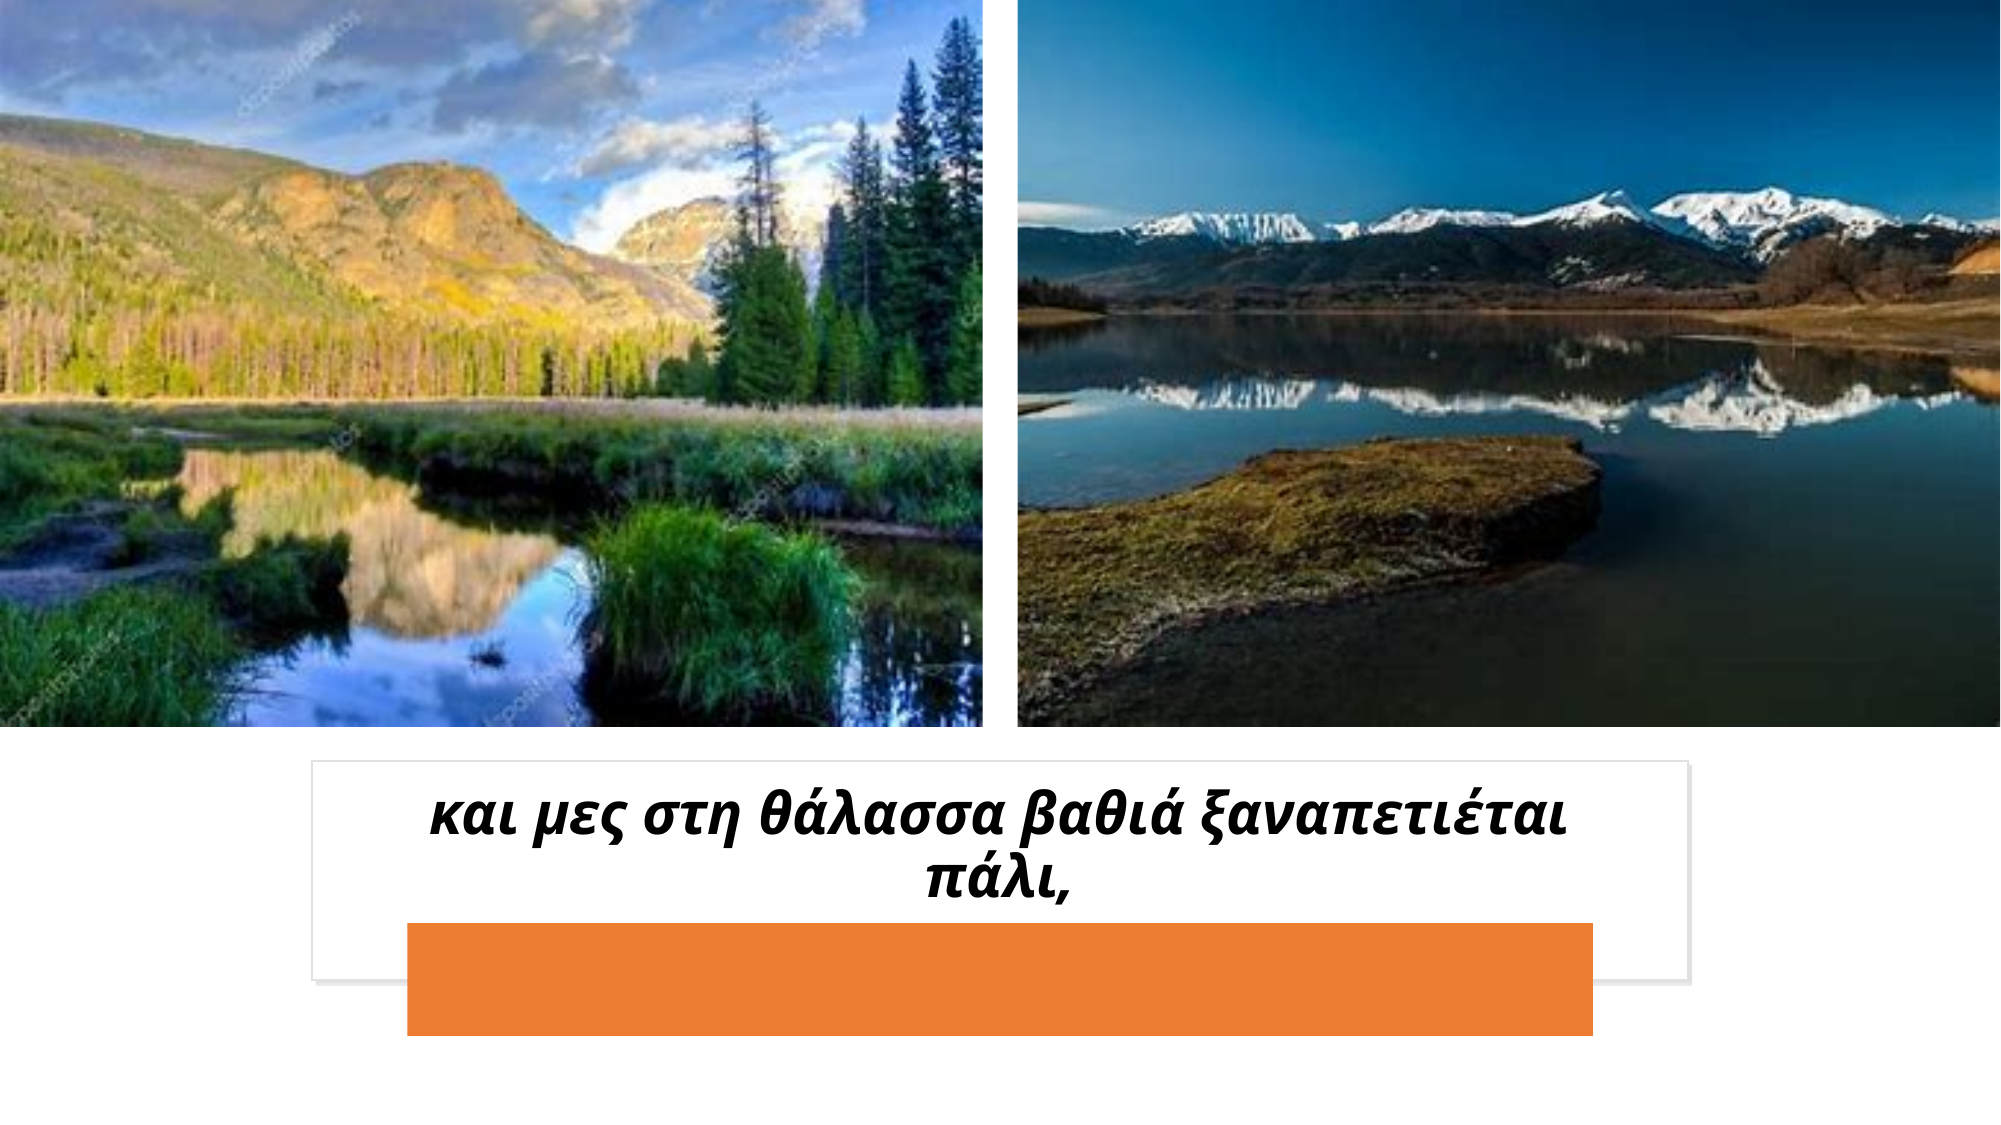

# και μες στη θάλασσα βαθιά ξαναπετιέται πάλι,